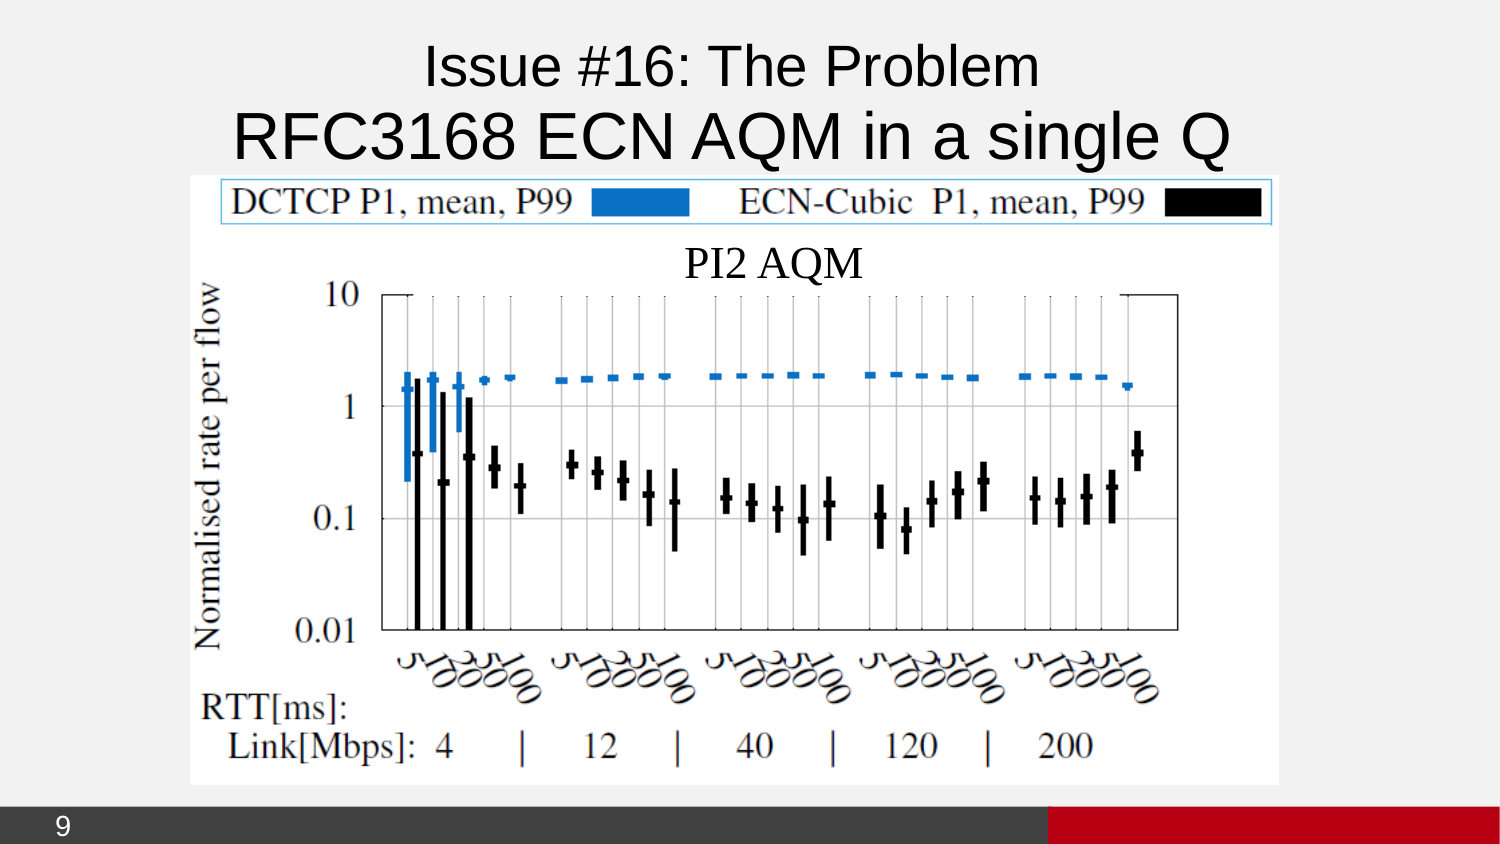

# Issue #16: The Problem RFC3168 ECN AQM in a single Q
			 PI2 AQM
9